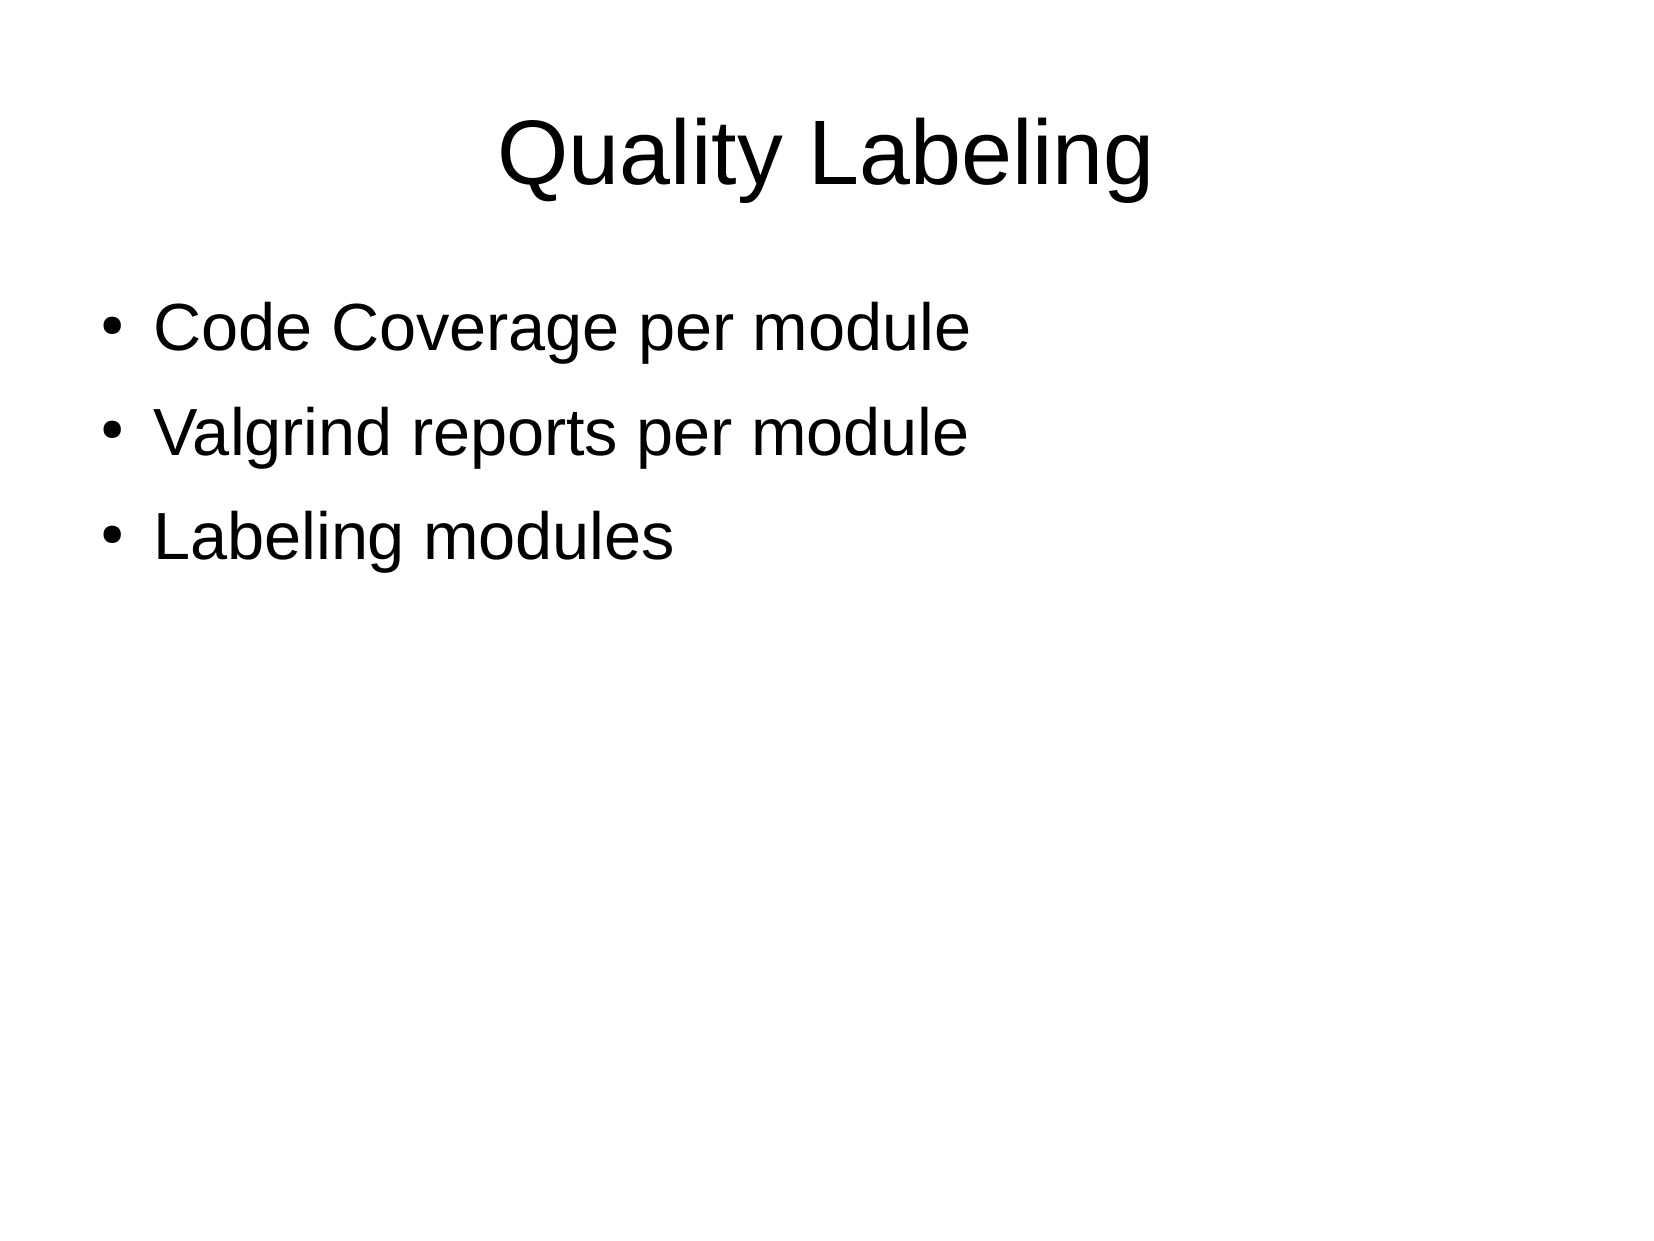

# Quality Labeling
Code Coverage per module
Valgrind reports per module
Labeling modules